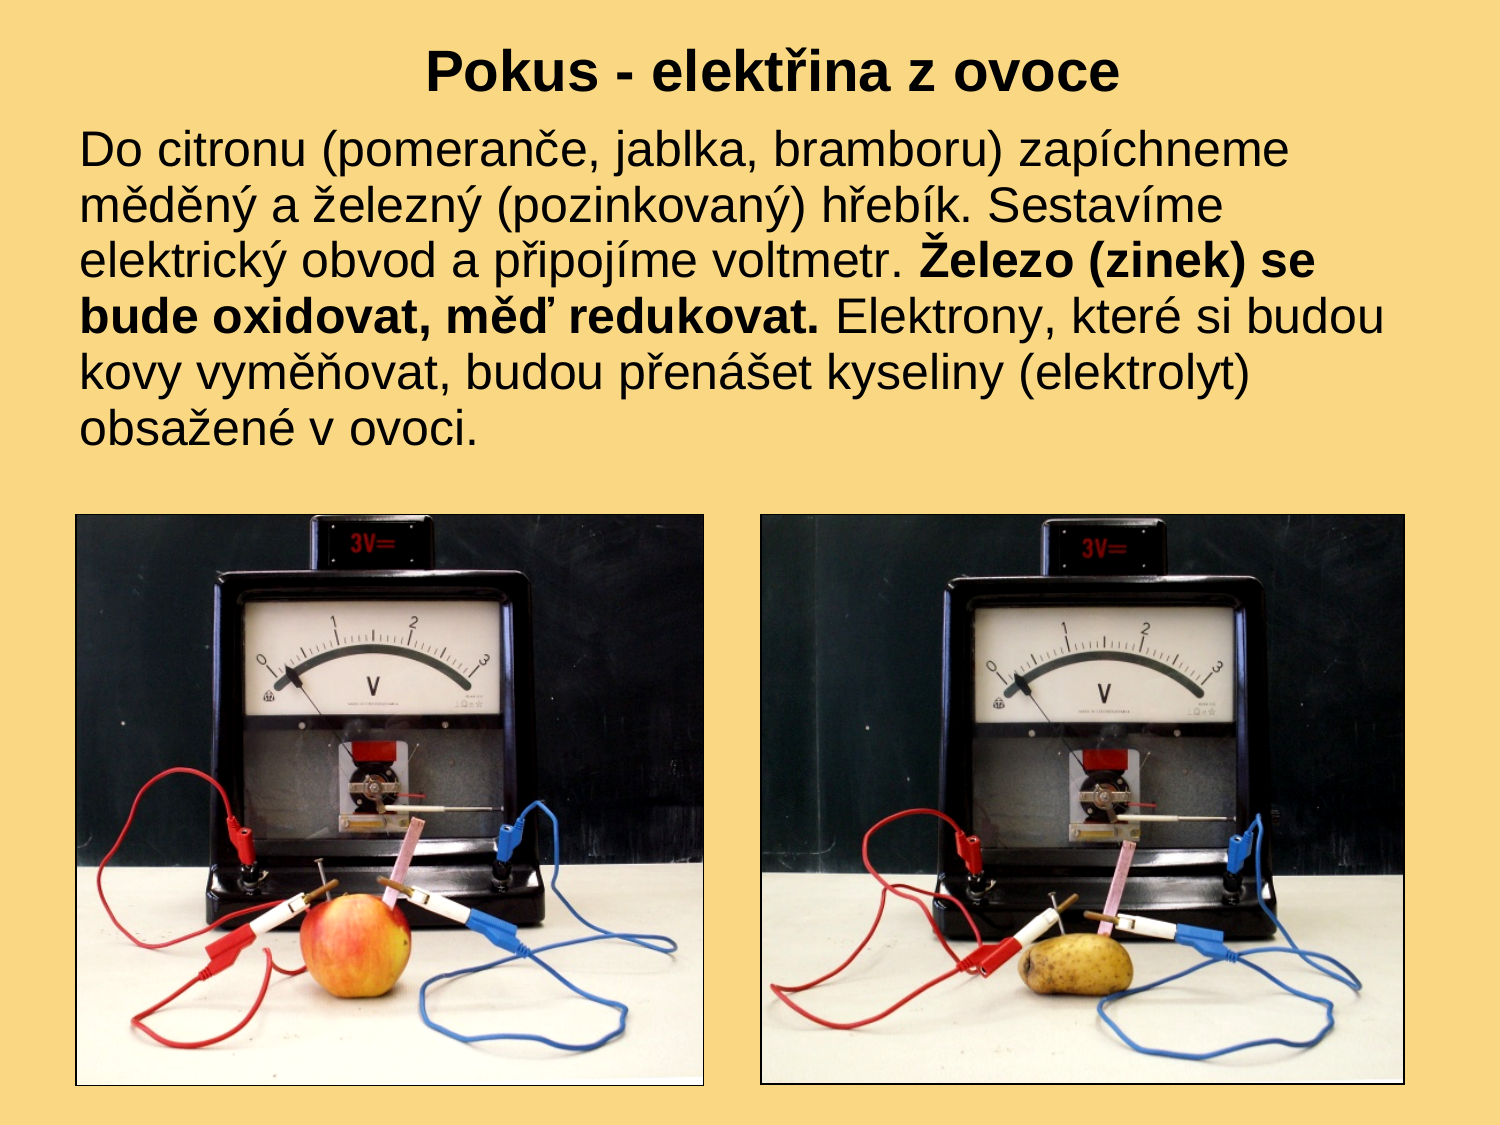

Pokus - elektřina z ovoce
Do citronu (pomeranče, jablka, bramboru) zapíchneme měděný a železný (pozinkovaný) hřebík. Sestavíme elektrický obvod a připojíme voltmetr. Železo (zinek) se bude oxidovat, měď redukovat. Elektrony, které si budou kovy vyměňovat, budou přenášet kyseliny (elektrolyt) obsažené v ovoci.